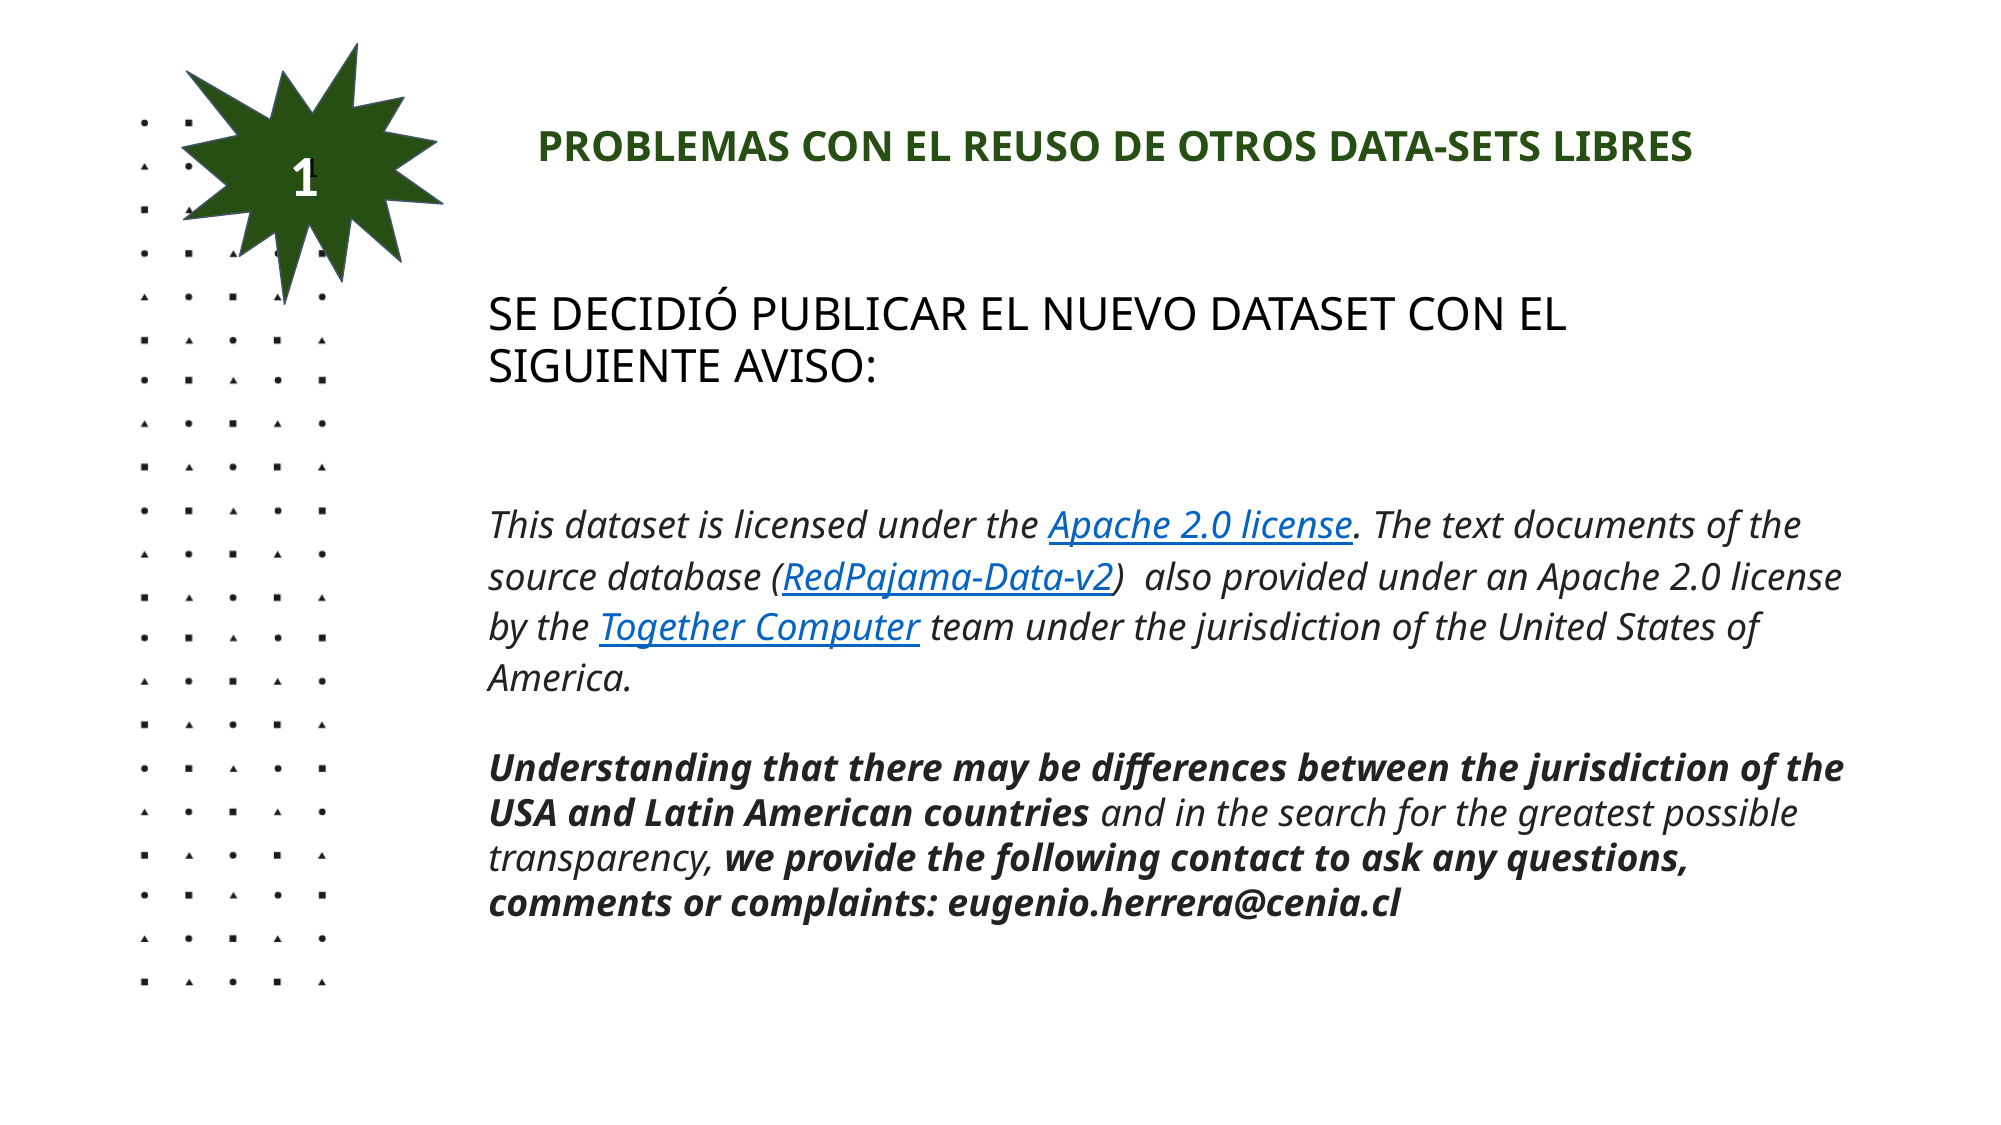

1
PROBLEMAS CON EL REUSO DE OTROS DATA-SETS LIBRES
1
SE DECIDIÓ PUBLICAR EL NUEVO DATASET CON EL SIGUIENTE AVISO:
This dataset is licensed under the Apache 2.0 license. The text documents of the source database (RedPajama-Data-v2) also provided under an Apache 2.0 license by the Together Computer team under the jurisdiction of the United States of America.
Understanding that there may be differences between the jurisdiction of the USA and Latin American countries and in the search for the greatest possible transparency, we provide the following contact to ask any questions, comments or complaints: eugenio.herrera@cenia.cl